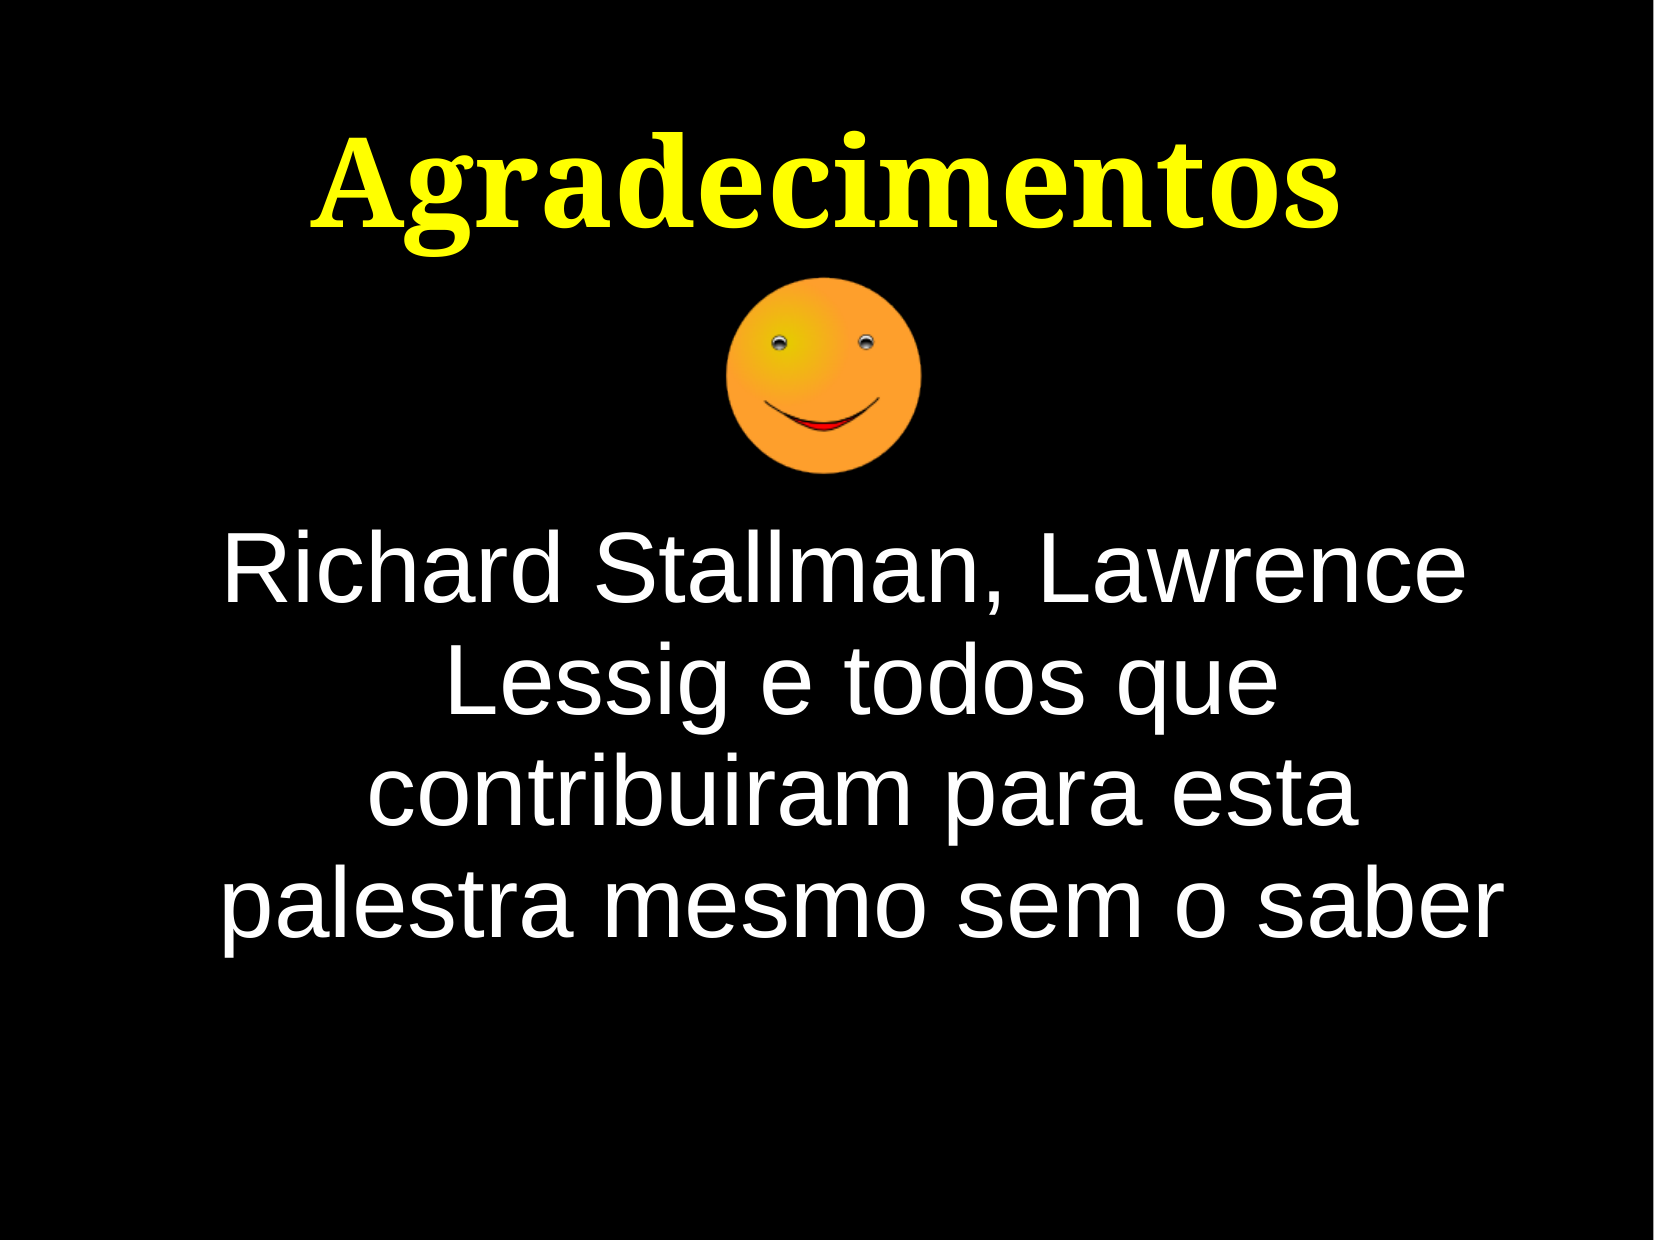

# Agradecimentos
Richard Stallman, Lawrence Lessig e todos que contribuiram para esta palestra mesmo sem o saber